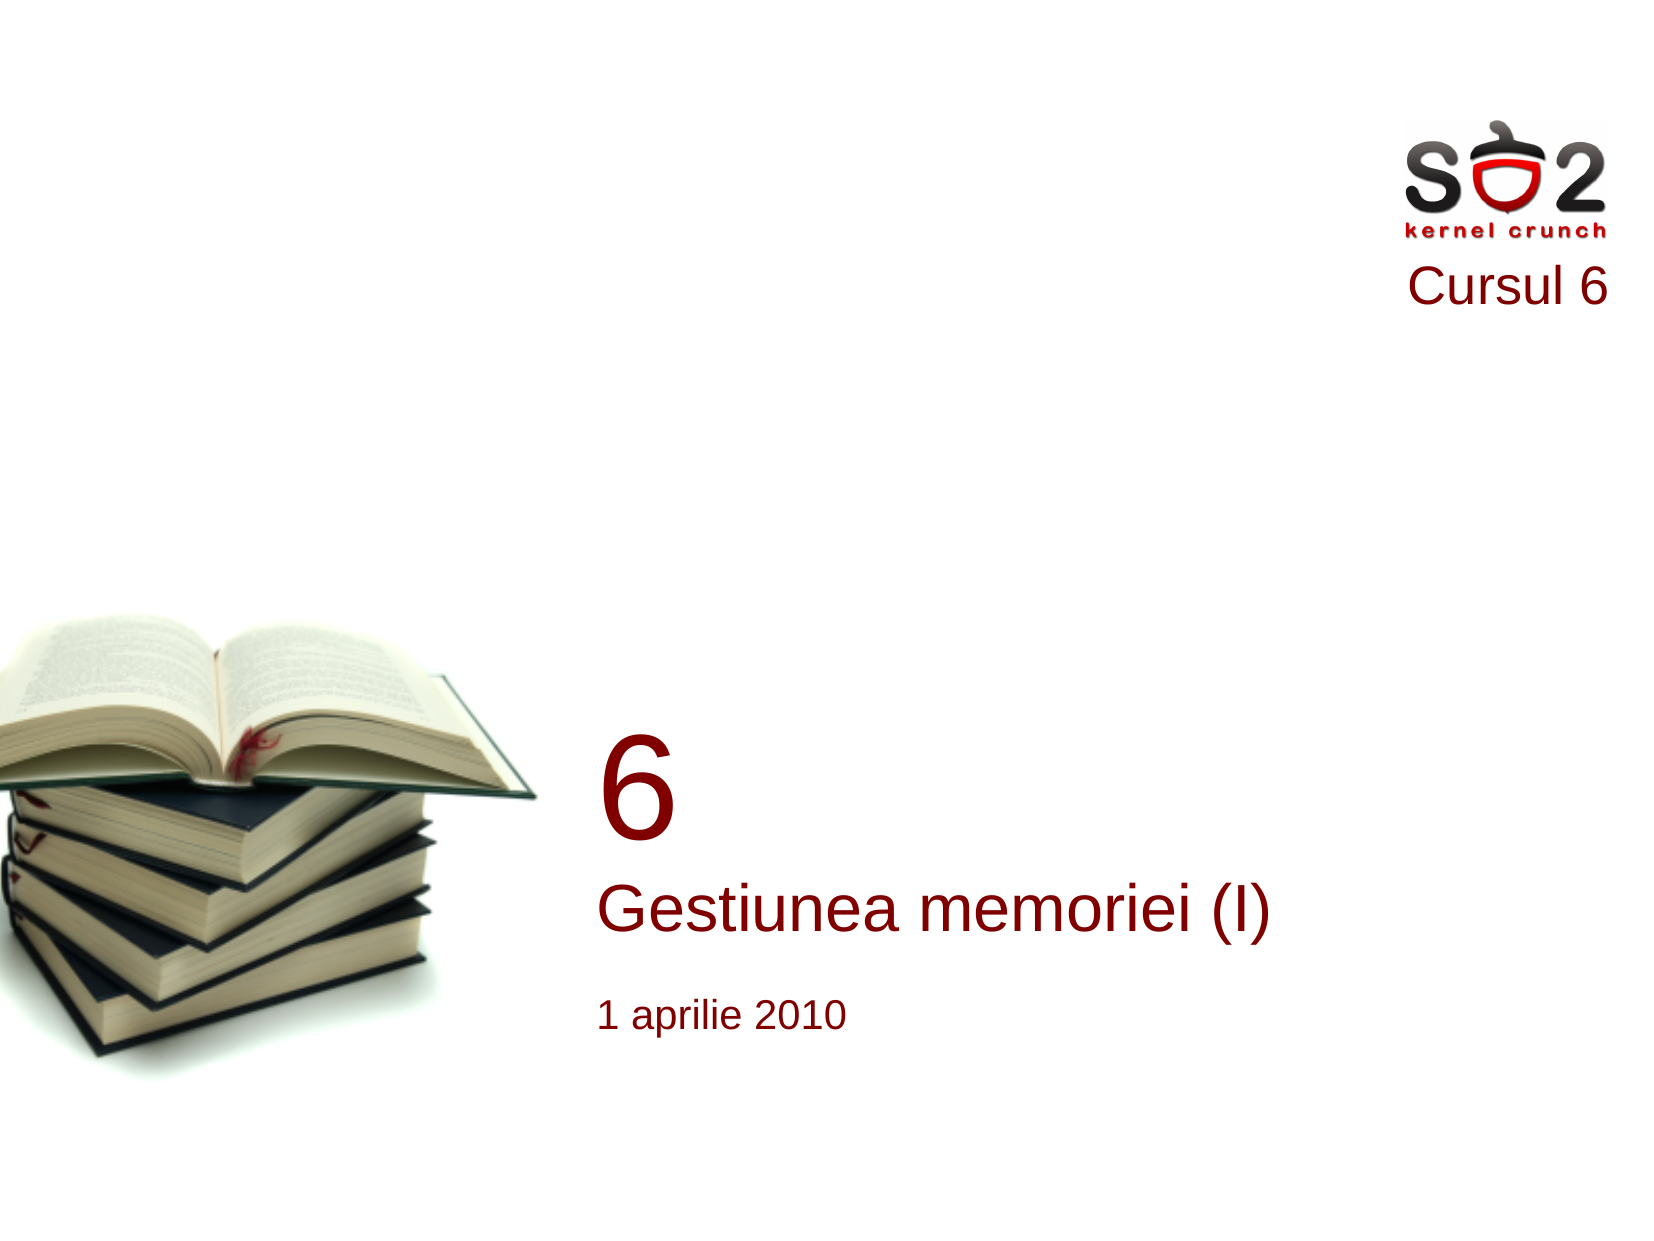

# Cursul 6
6
Gestiunea memoriei (I)
1 aprilie 2010